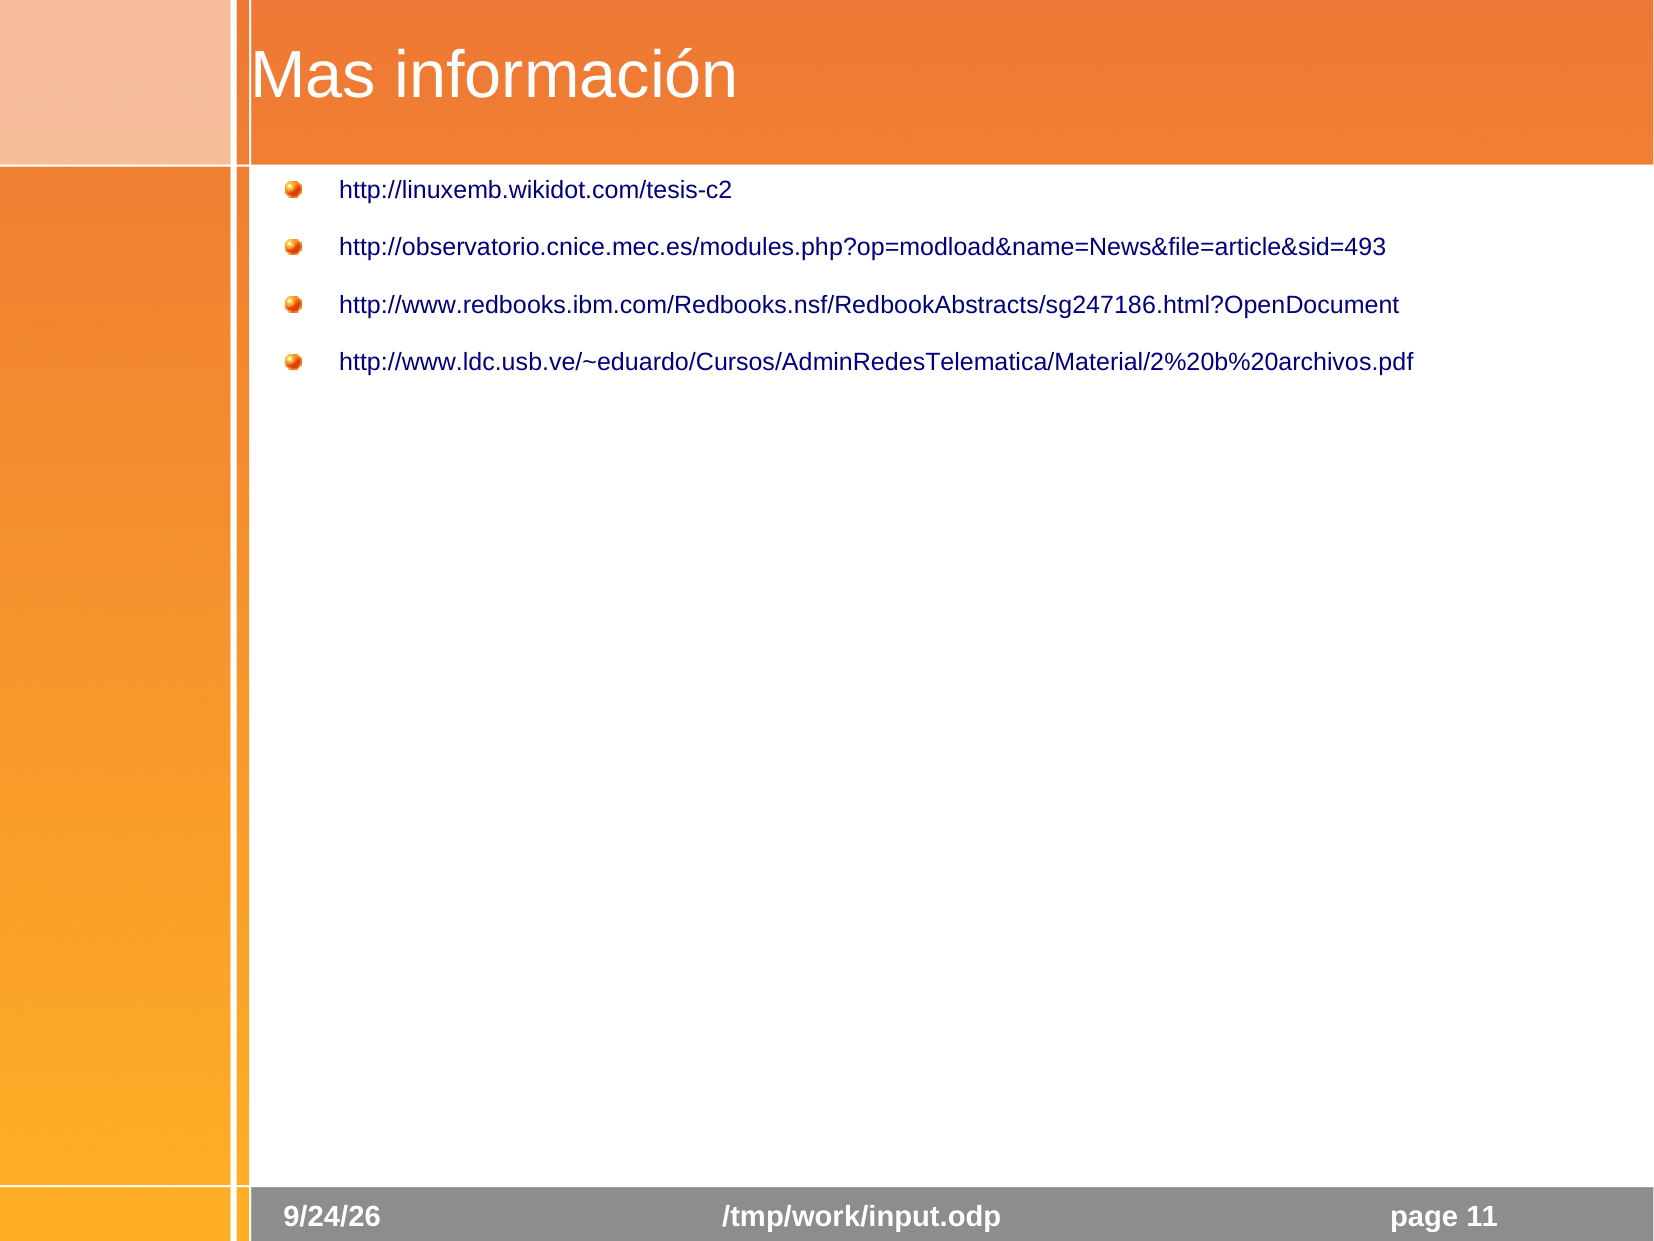

# Mas información
http://linuxemb.wikidot.com/tesis-c2
http://observatorio.cnice.mec.es/modules.php?op=modload&name=News&file=article&sid=493
http://www.redbooks.ibm.com/Redbooks.nsf/RedbookAbstracts/sg247186.html?OpenDocument
http://www.ldc.usb.ve/~eduardo/Cursos/AdminRedesTelematica/Material/2%20b%20archivos.pdf